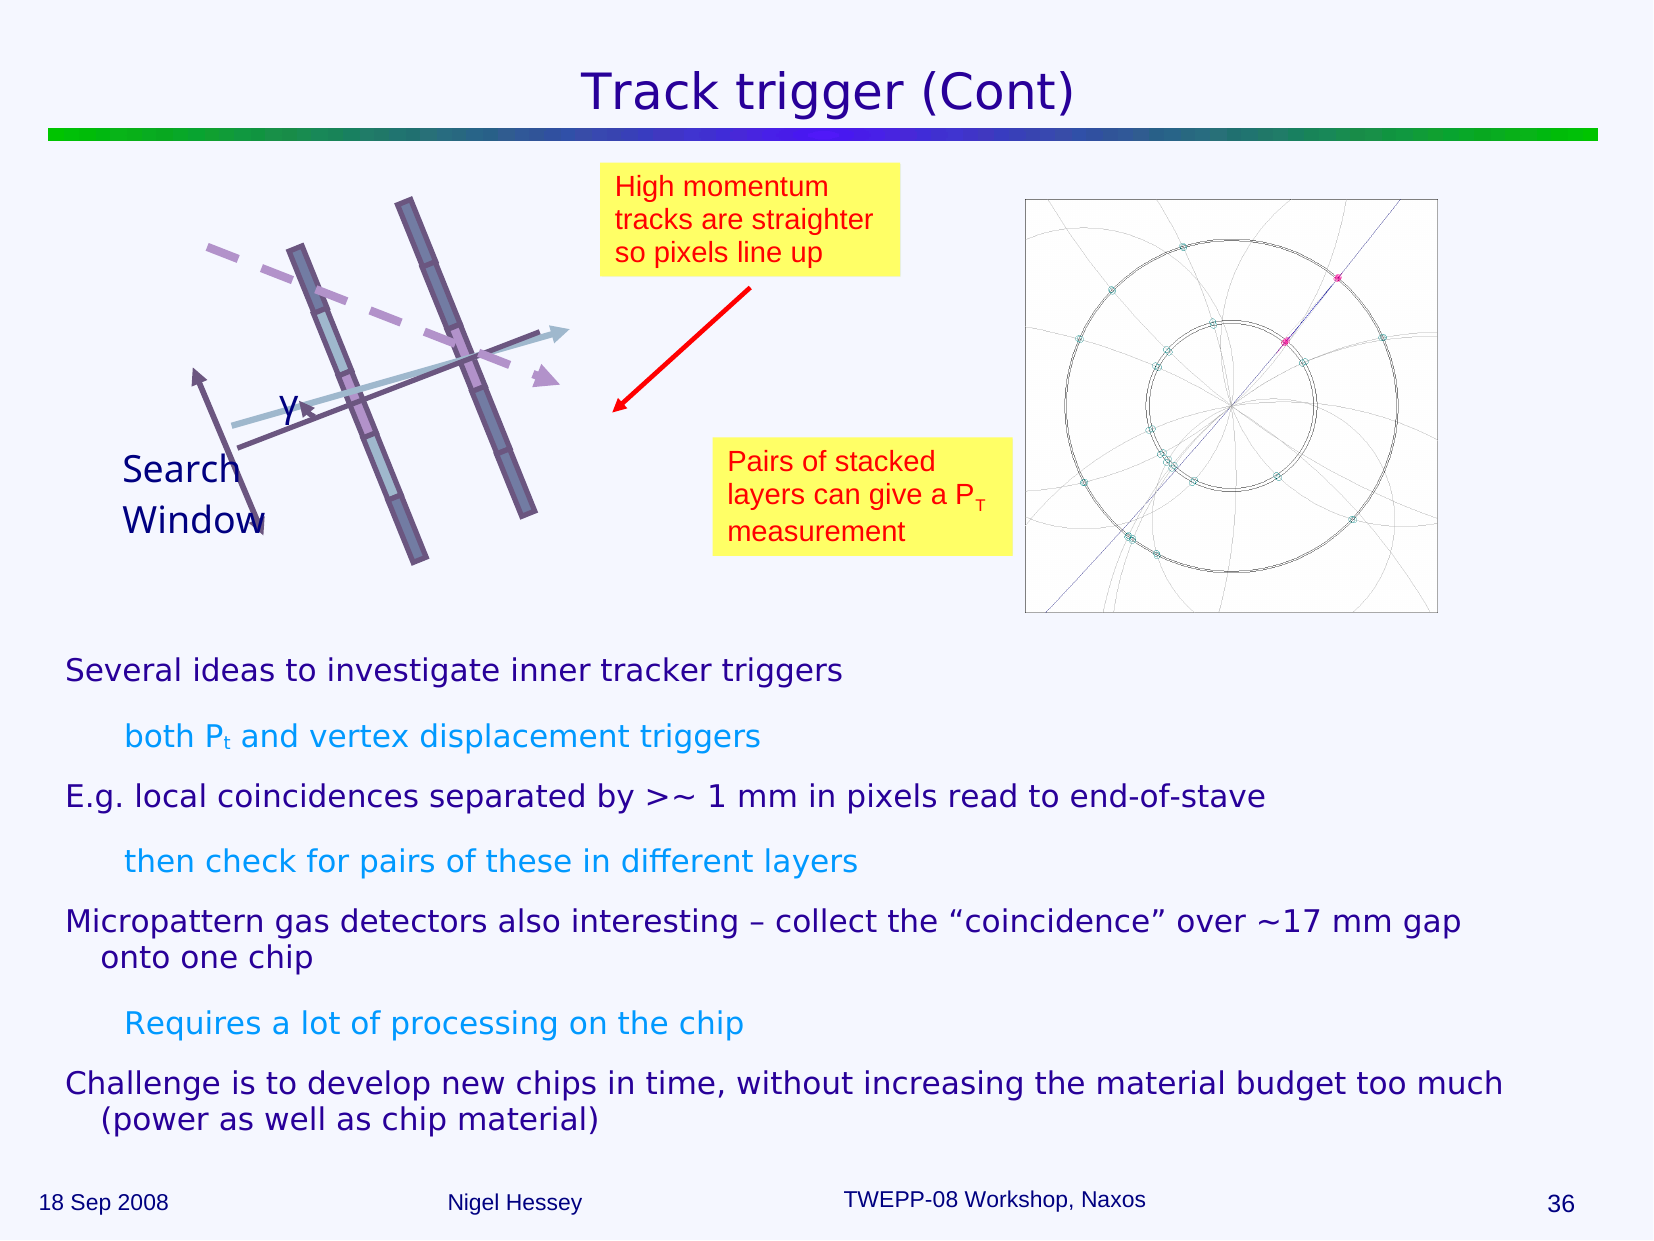

# Track trigger (Cont)
High momentum tracks are straighter so pixels line up
γ
Search
Window
Pairs of stacked layers can give a PT measurement
Several ideas to investigate inner tracker triggers
both Pt and vertex displacement triggers
E.g. local coincidences separated by >~ 1 mm in pixels read to end-of-stave
then check for pairs of these in different layers
Micropattern gas detectors also interesting – collect the “coincidence” over ~17 mm gap onto one chip
Requires a lot of processing on the chip
Challenge is to develop new chips in time, without increasing the material budget too much (power as well as chip material)